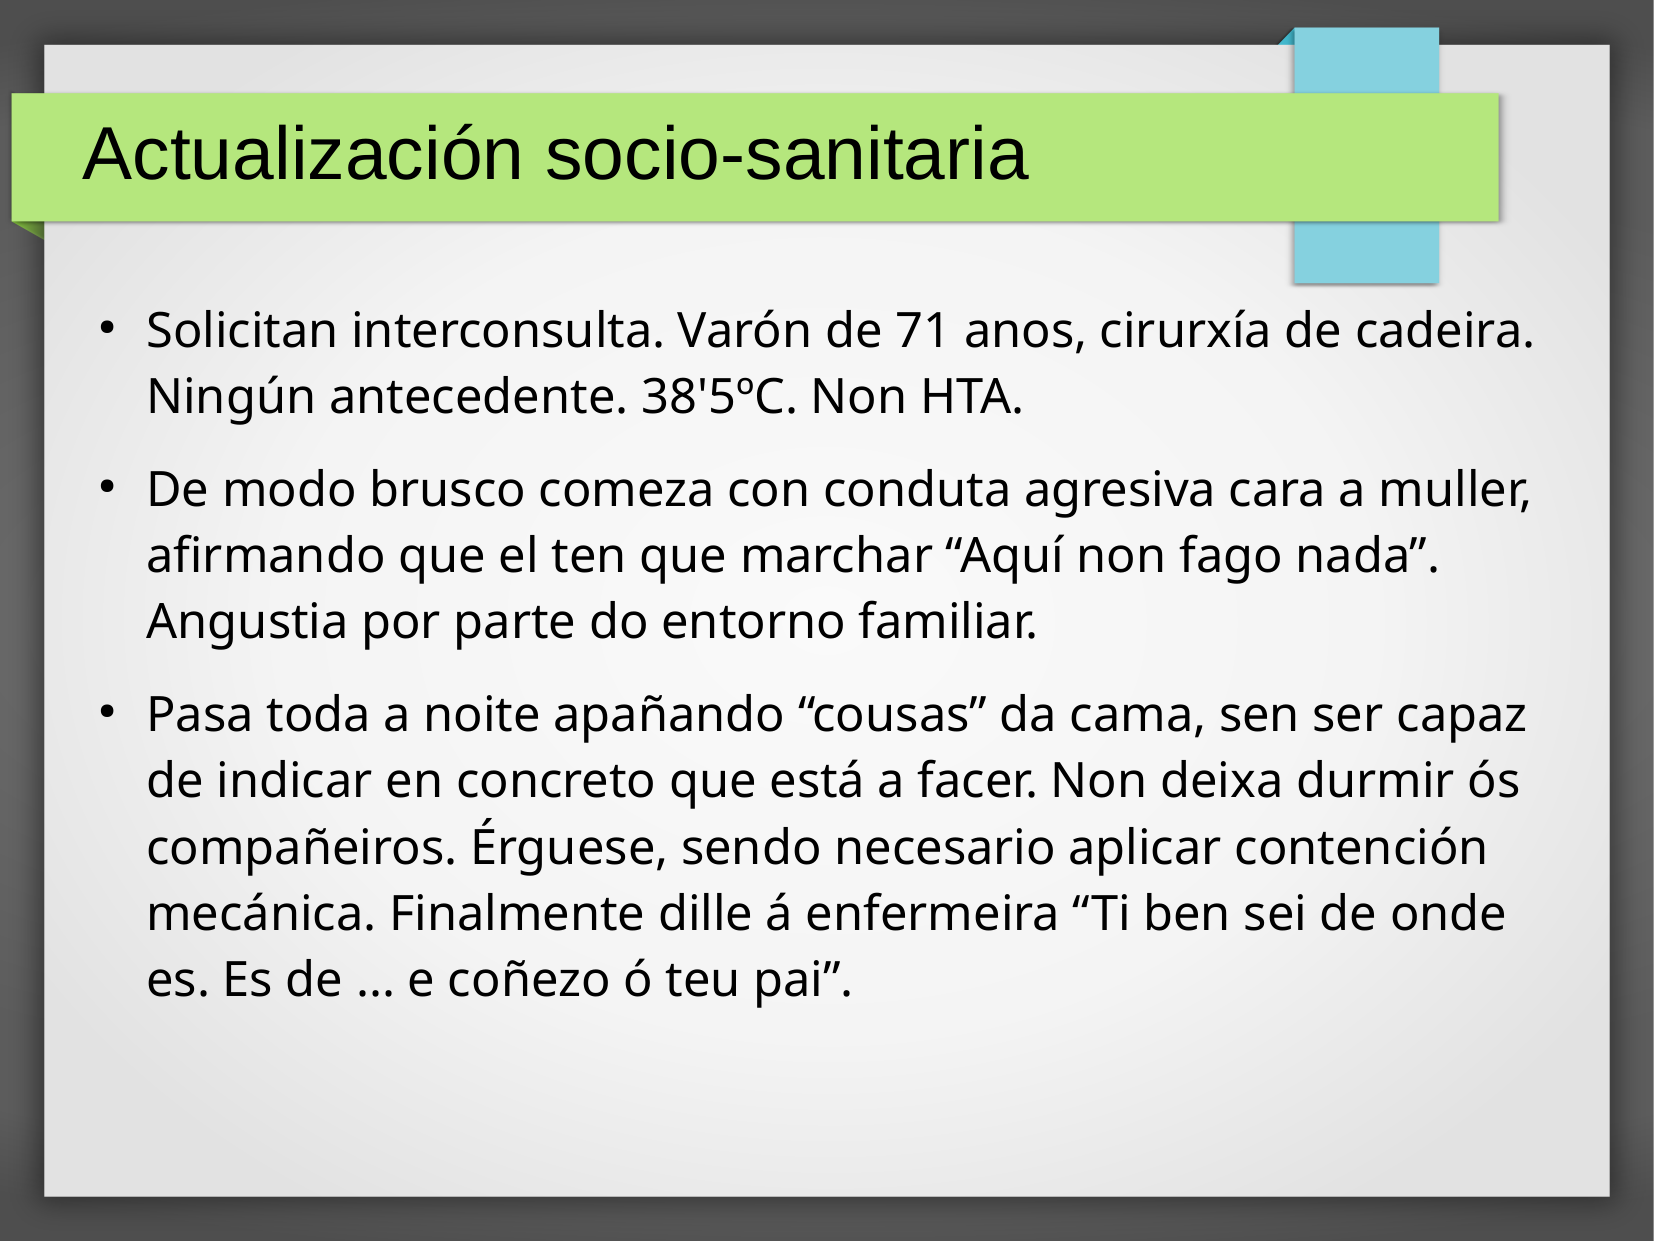

# Actualización socio-sanitaria
Solicitan interconsulta. Varón de 71 anos, cirurxía de cadeira. Ningún antecedente. 38'5ºC. Non HTA.
De modo brusco comeza con conduta agresiva cara a muller, afirmando que el ten que marchar “Aquí non fago nada”. Angustia por parte do entorno familiar.
Pasa toda a noite apañando “cousas” da cama, sen ser capaz de indicar en concreto que está a facer. Non deixa durmir ós compañeiros. Érguese, sendo necesario aplicar contención mecánica. Finalmente dille á enfermeira “Ti ben sei de onde es. Es de ... e coñezo ó teu pai”.